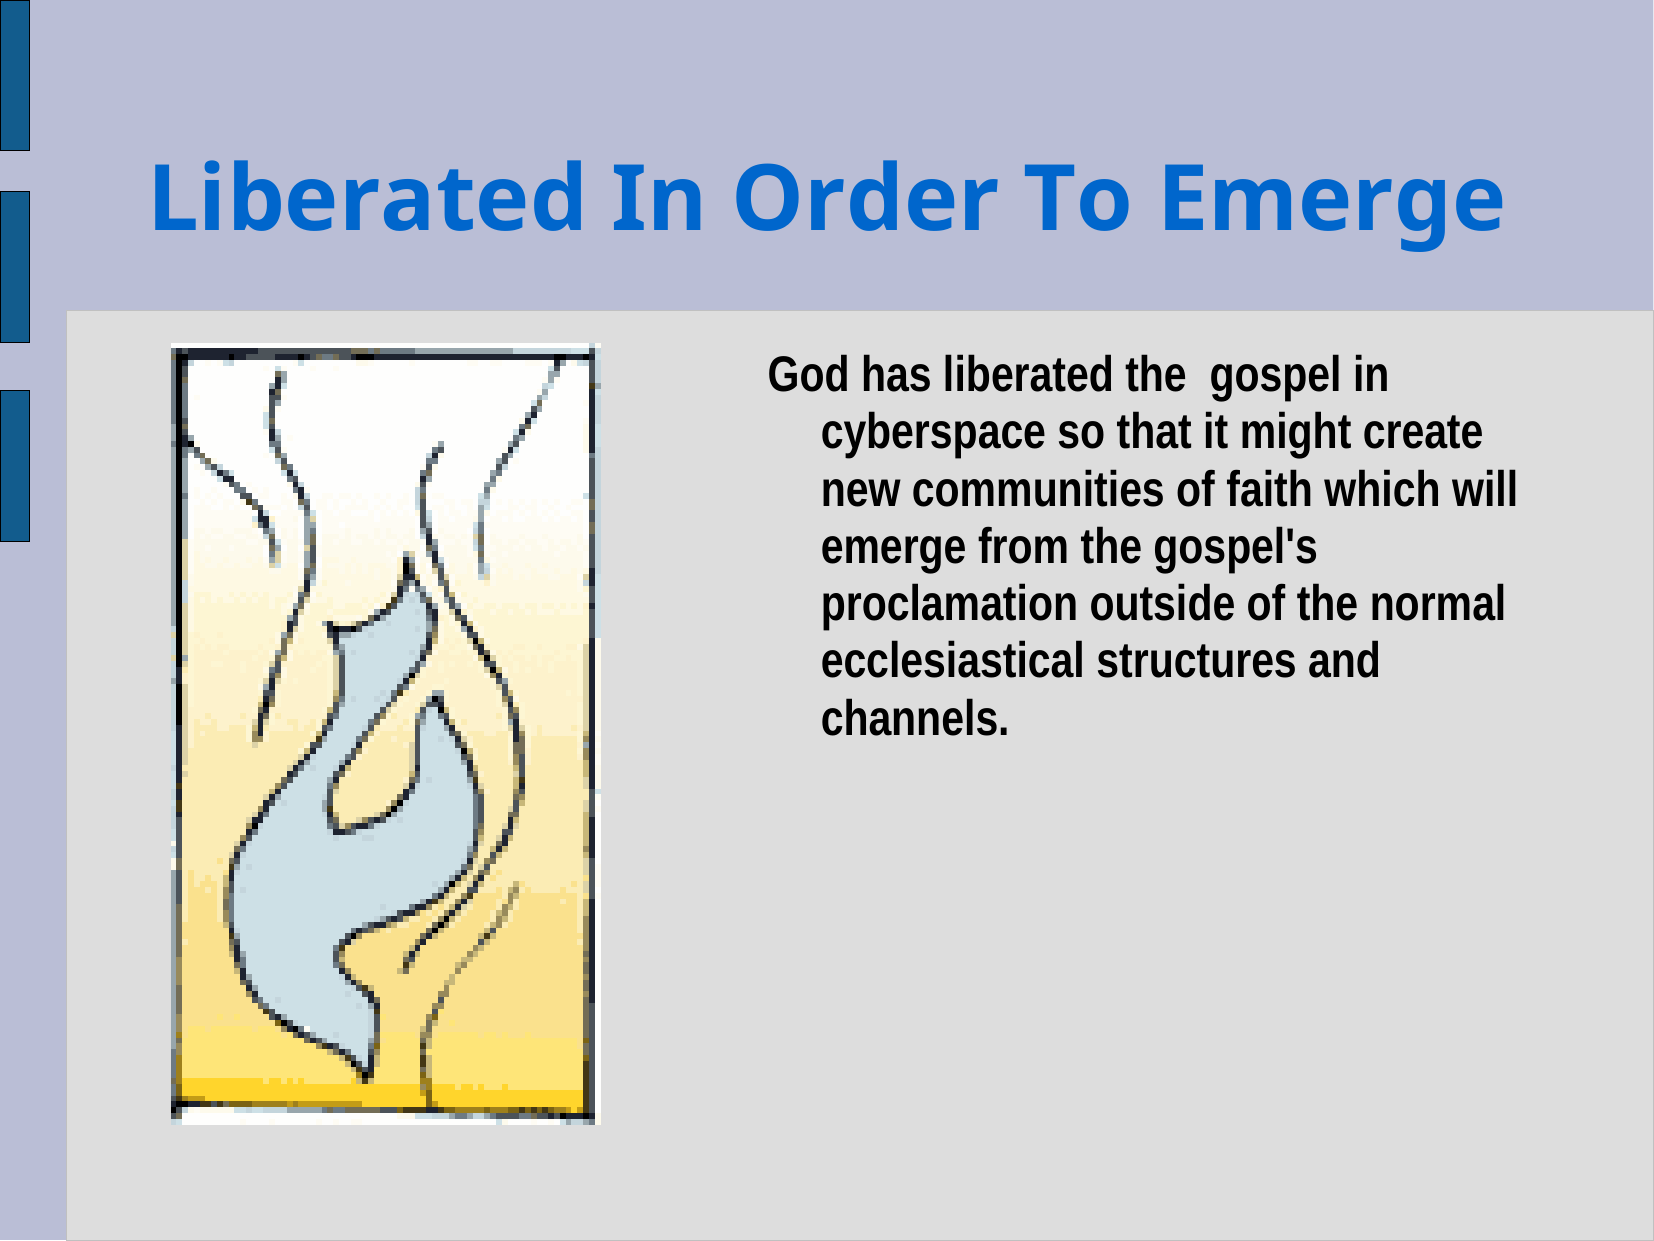

# Liberated In Order To Emerge
God has liberated the gospel in cyberspace so that it might create new communities of faith which will emerge from the gospel's proclamation outside of the normal ecclesiastical structures and channels.